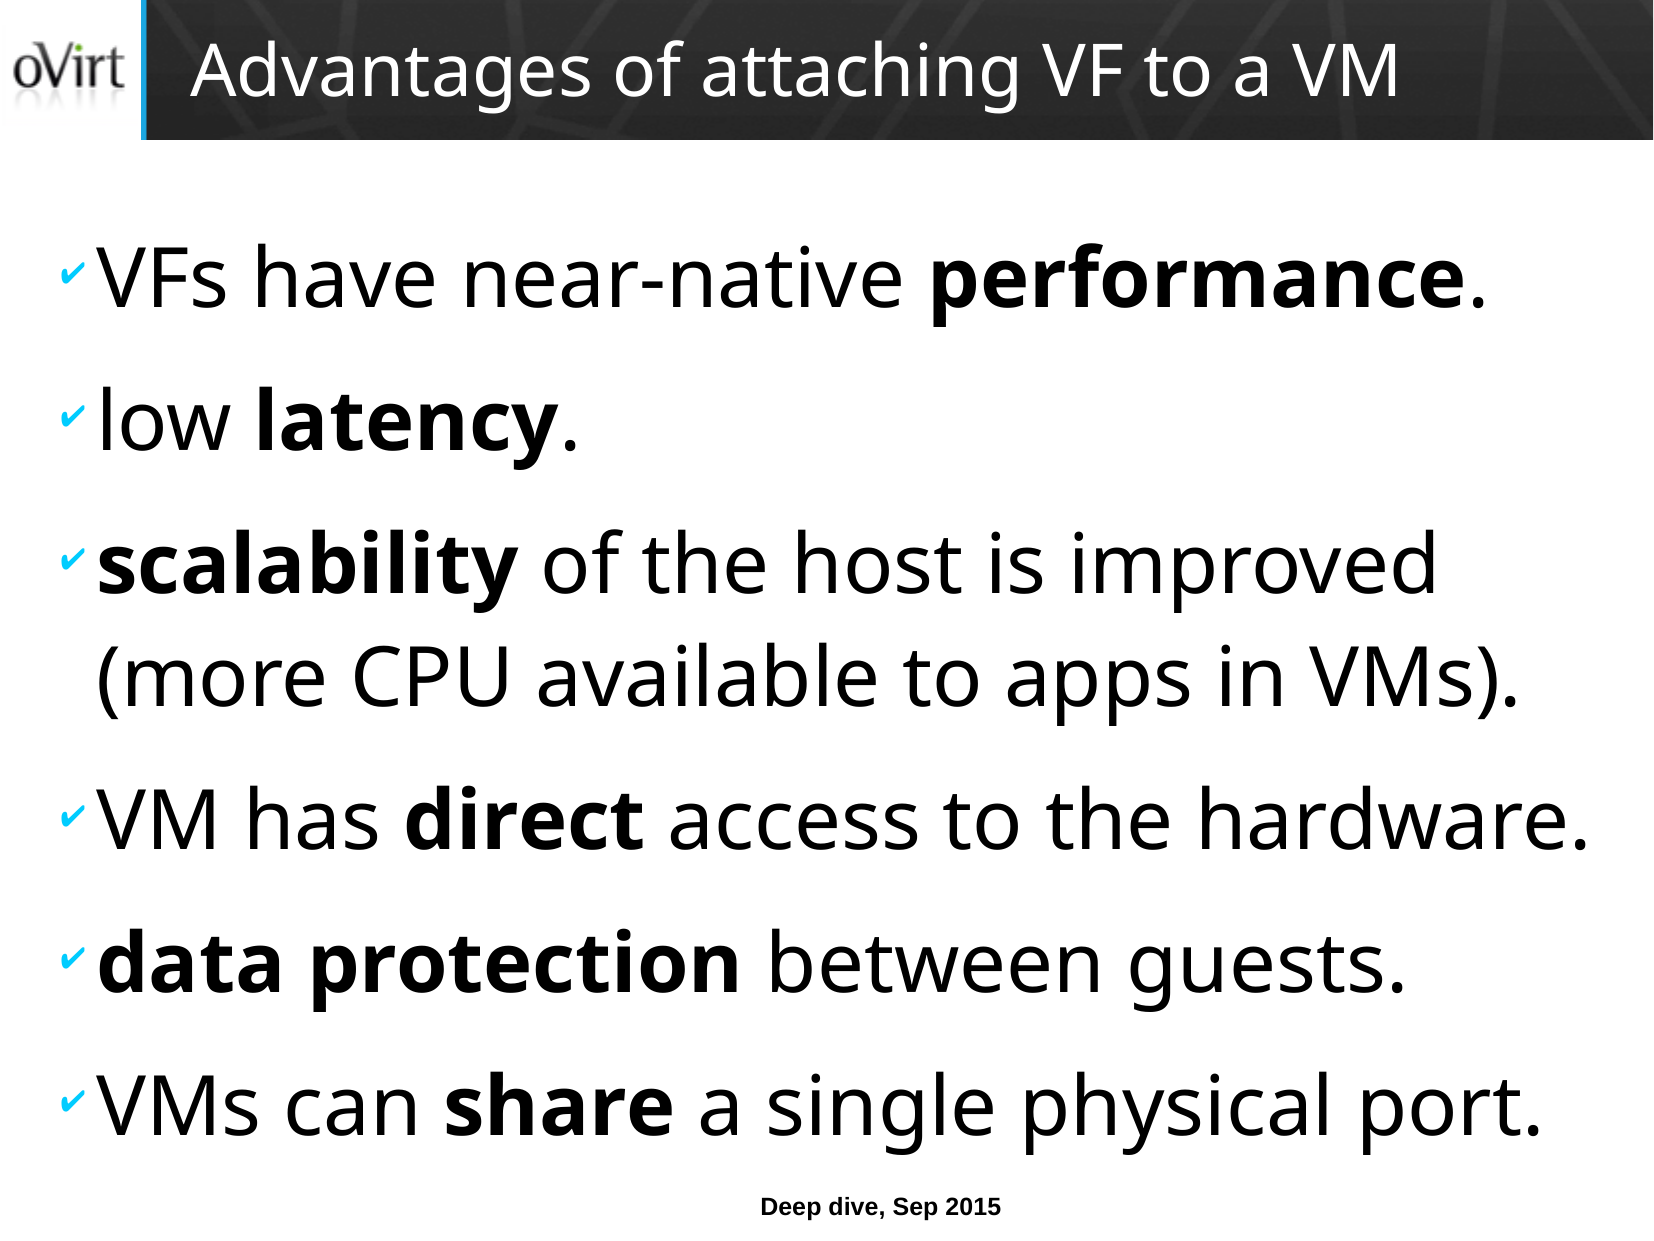

# Advantages of attaching VF to a VM
VFs have near-native performance.
low latency.
scalability of the host is improved (more CPU available to apps in VMs).
VM has direct access to the hardware.
data protection between guests.
VMs can share a single physical port.